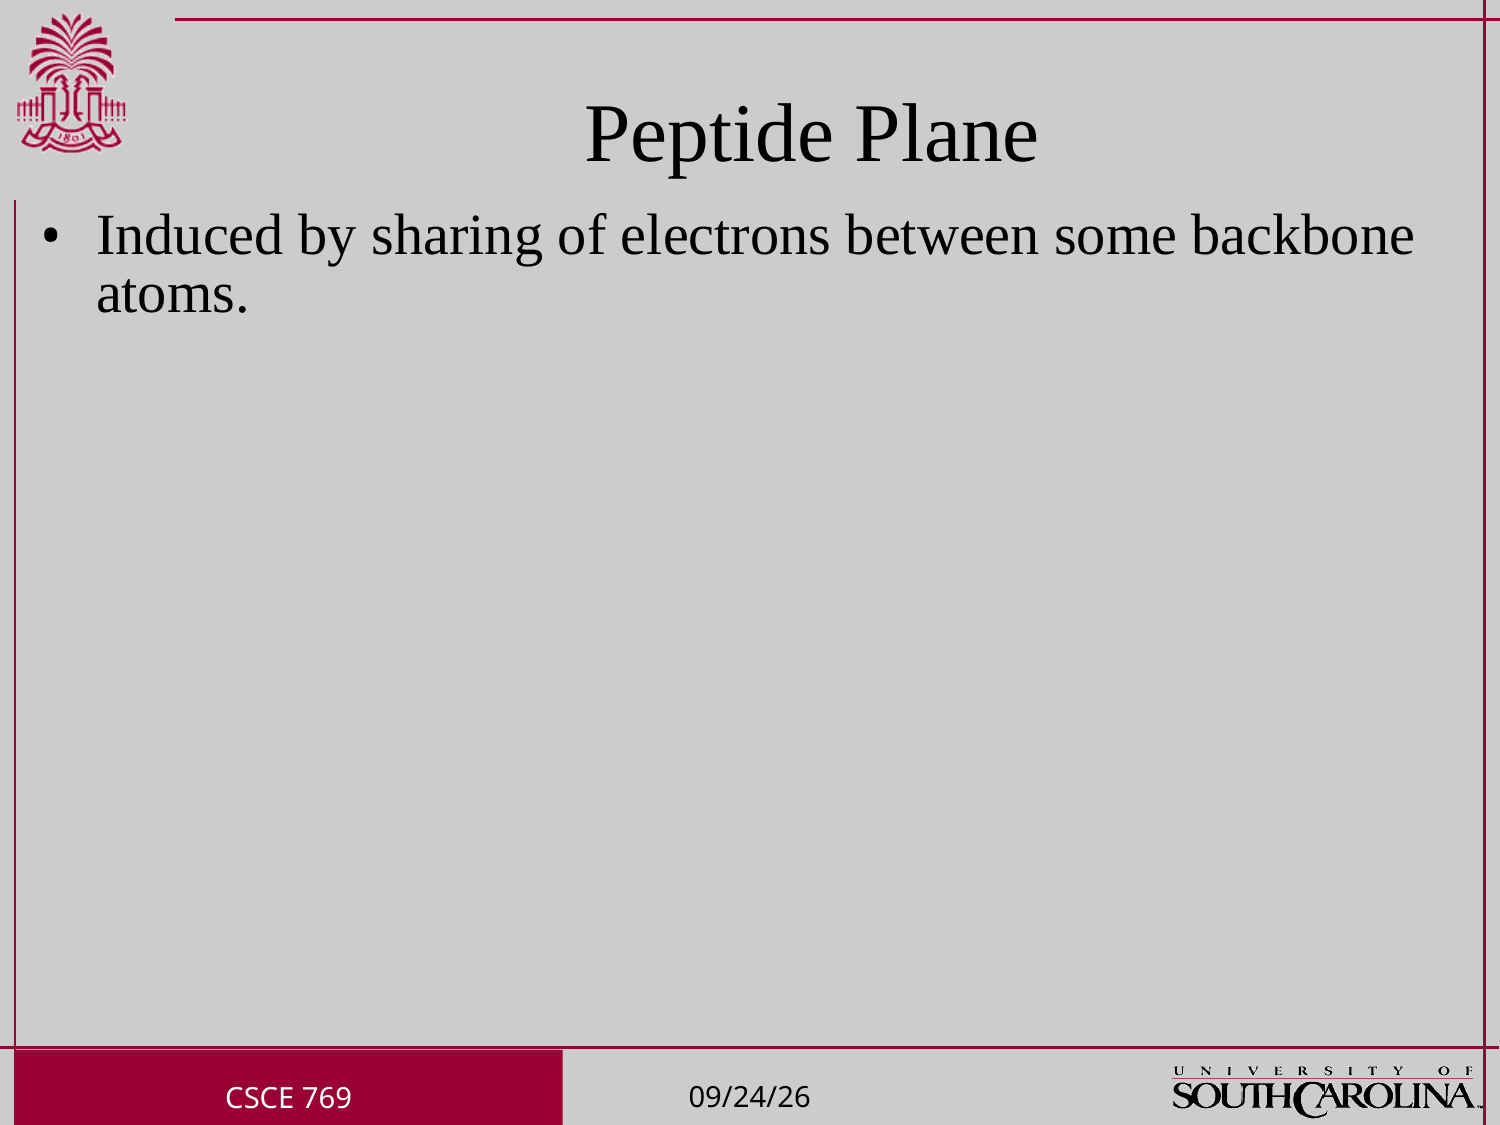

# Peptide Plane
Induced by sharing of electrons between some backbone atoms.